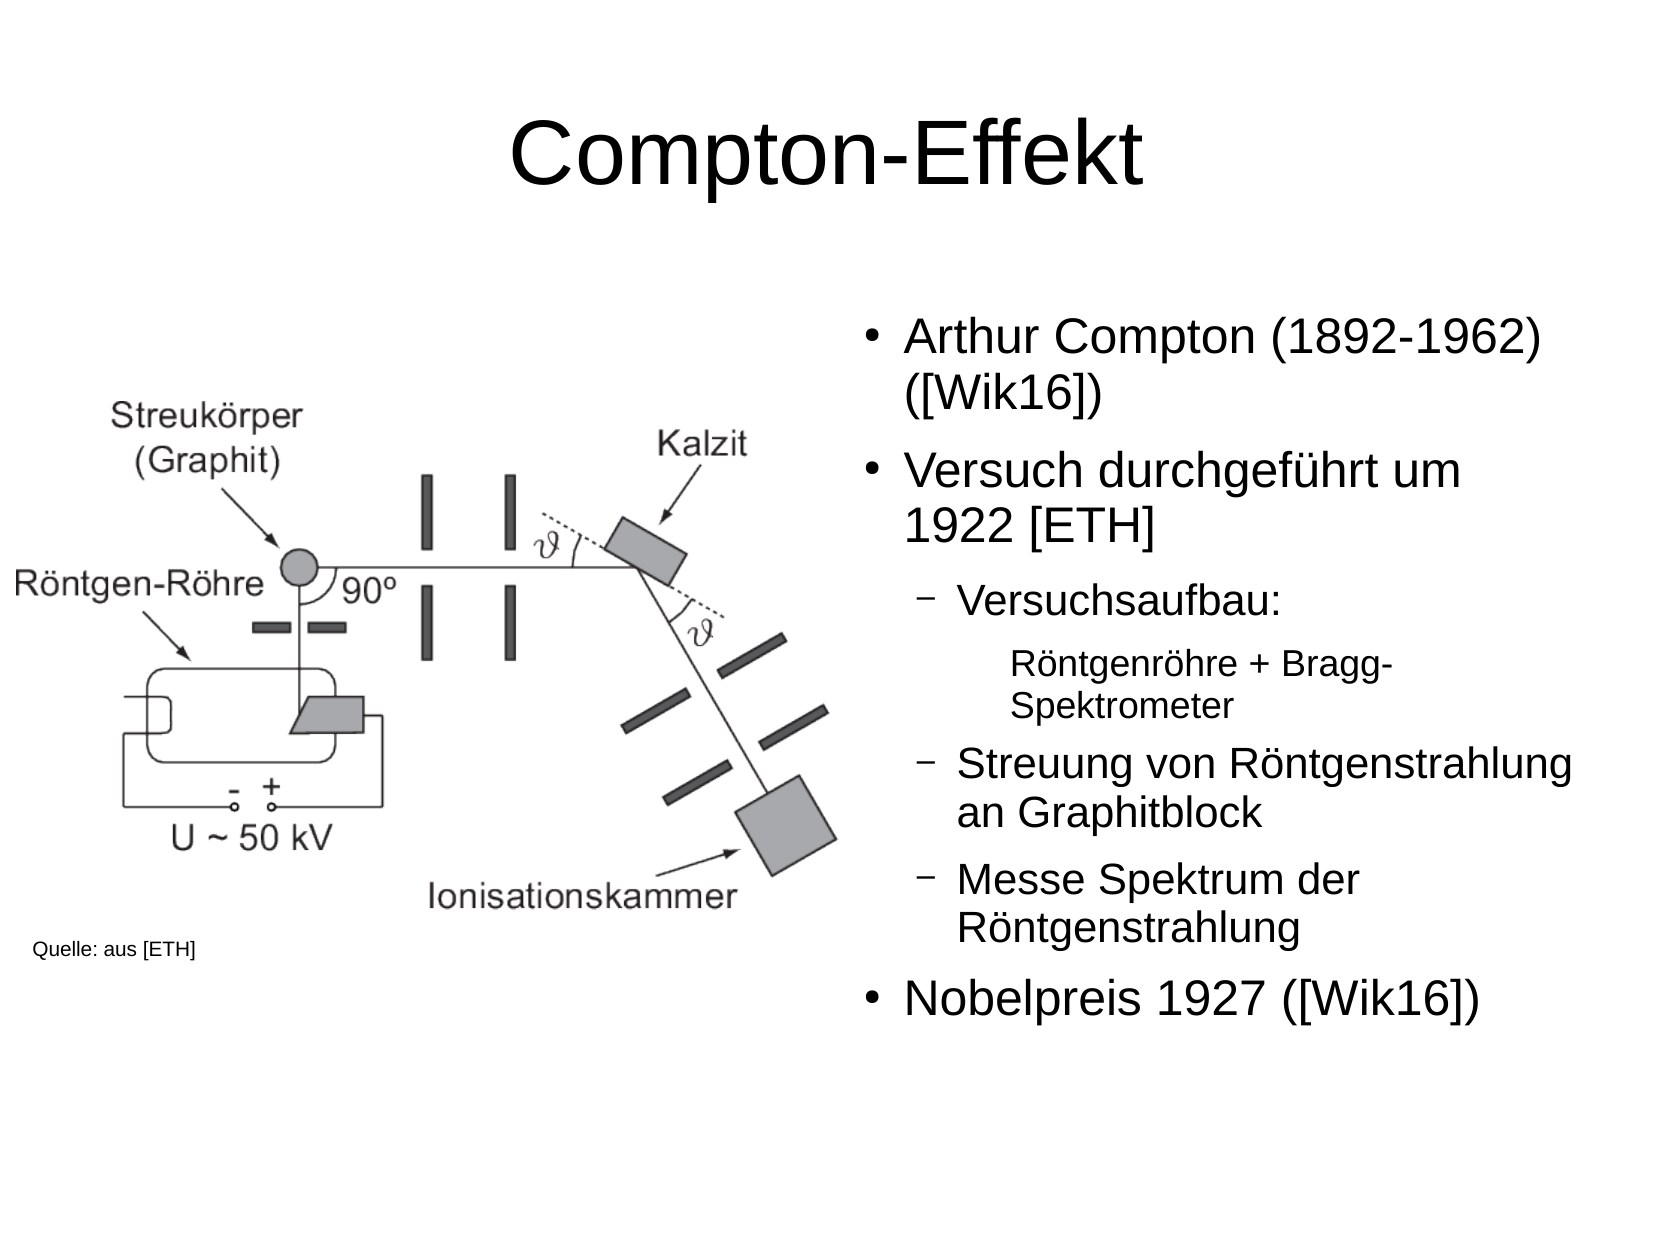

# Compton-Effekt
Arthur Compton (1892-1962) ([Wik16])
Versuch durchgeführt um 1922 [ETH]
Versuchsaufbau:
Röntgenröhre + Bragg-Spektrometer
Streuung von Röntgenstrahlung an Graphitblock
Messe Spektrum der Röntgenstrahlung
Nobelpreis 1927 ([Wik16])
Quelle: aus [ETH]